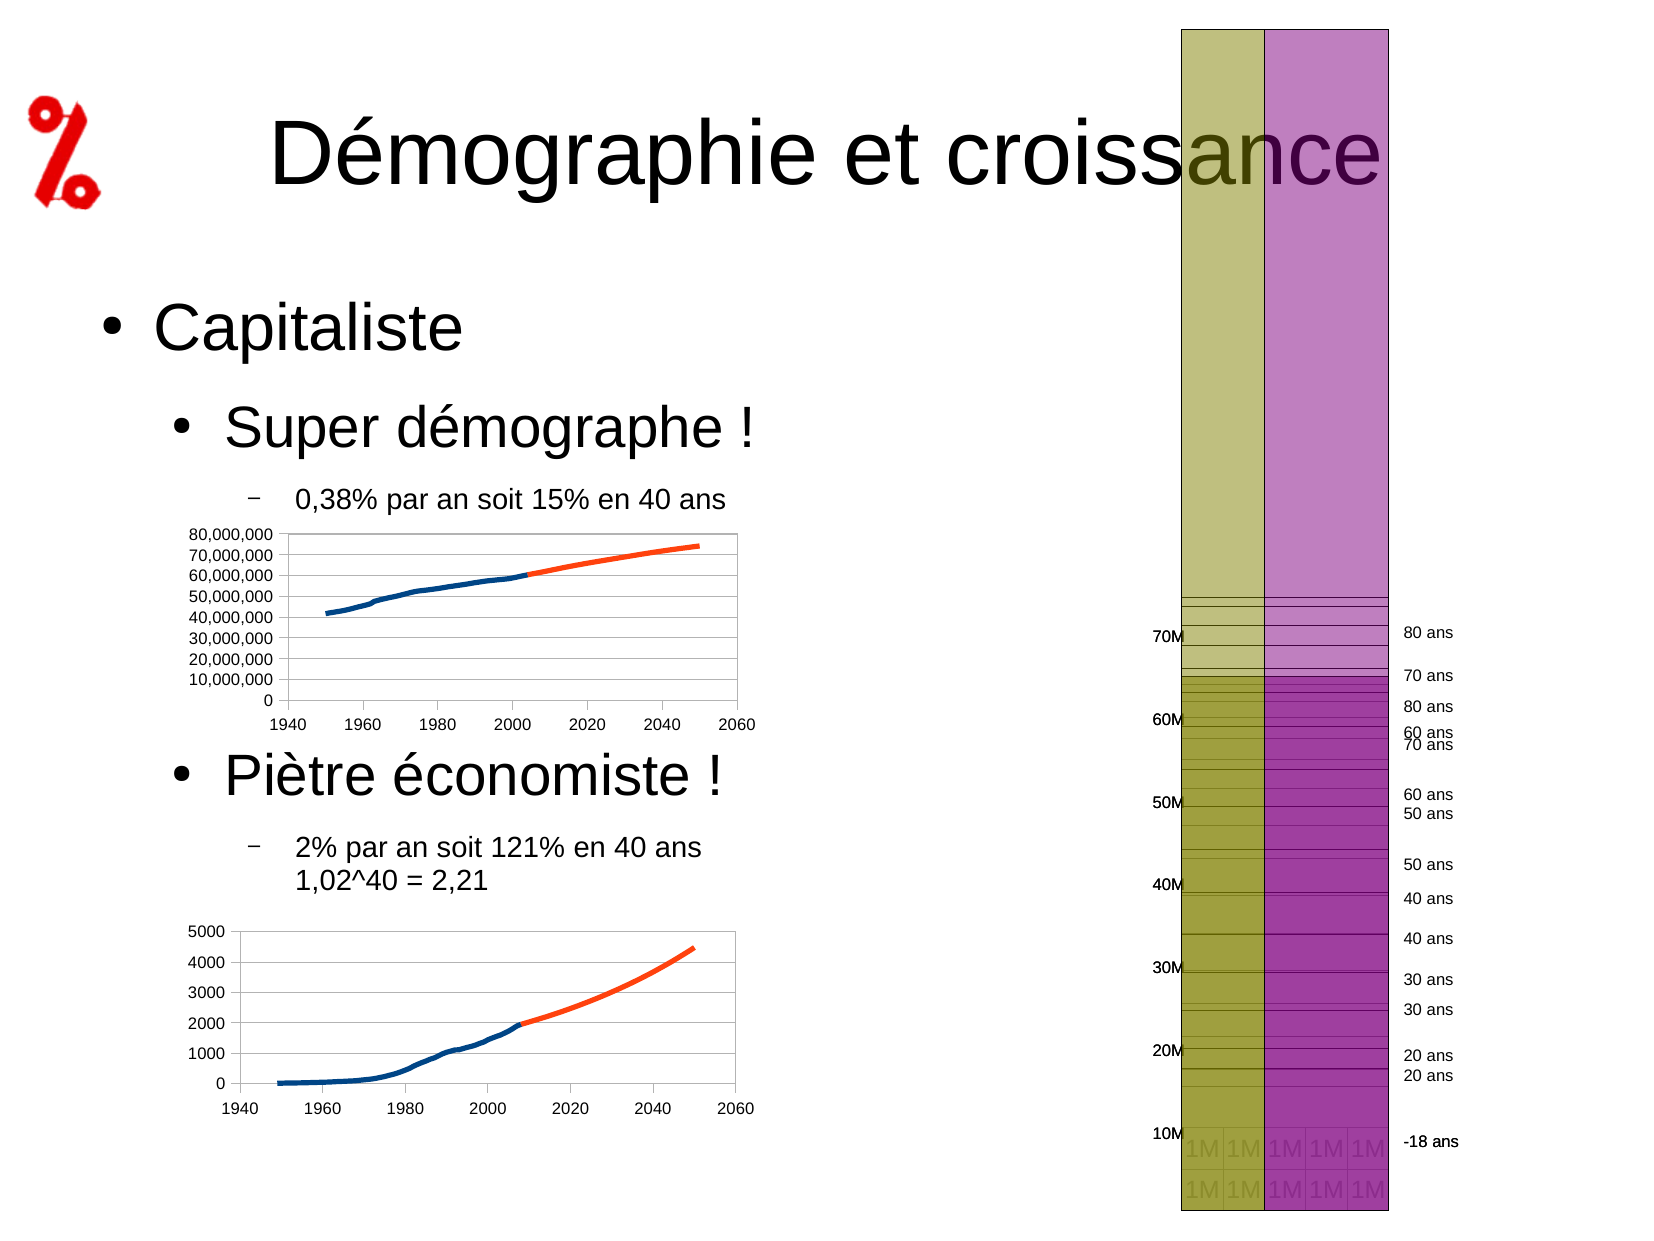

# Démographie et croissance
Capitaliste
Super démographe !
0,38% par an soit 15% en 40 ans
Piètre économiste !
2% par an soit 121% en 40 ans
1,02^40 = 2,21
### Chart
| Category | Colonne AT | Colonne AU |
|---|---|---|
1M
1M
1M
1M
1M
1M
1M
1M
1M
1M
80 ans
70M
70 ans
60M
60 ans
50M
50 ans
40M
40 ans
30M
30 ans
20M
20 ans
10M
-18 ans
70M
1M
1M
1M
1M
1M
1M
1M
1M
1M
1M
80 ans
60M
70 ans
60 ans
50M
50 ans
40M
40 ans
30M
30 ans
20M
20 ans
10M
-18 ans
### Chart
| Category | Colonne S | Colonne U |
|---|---|---|